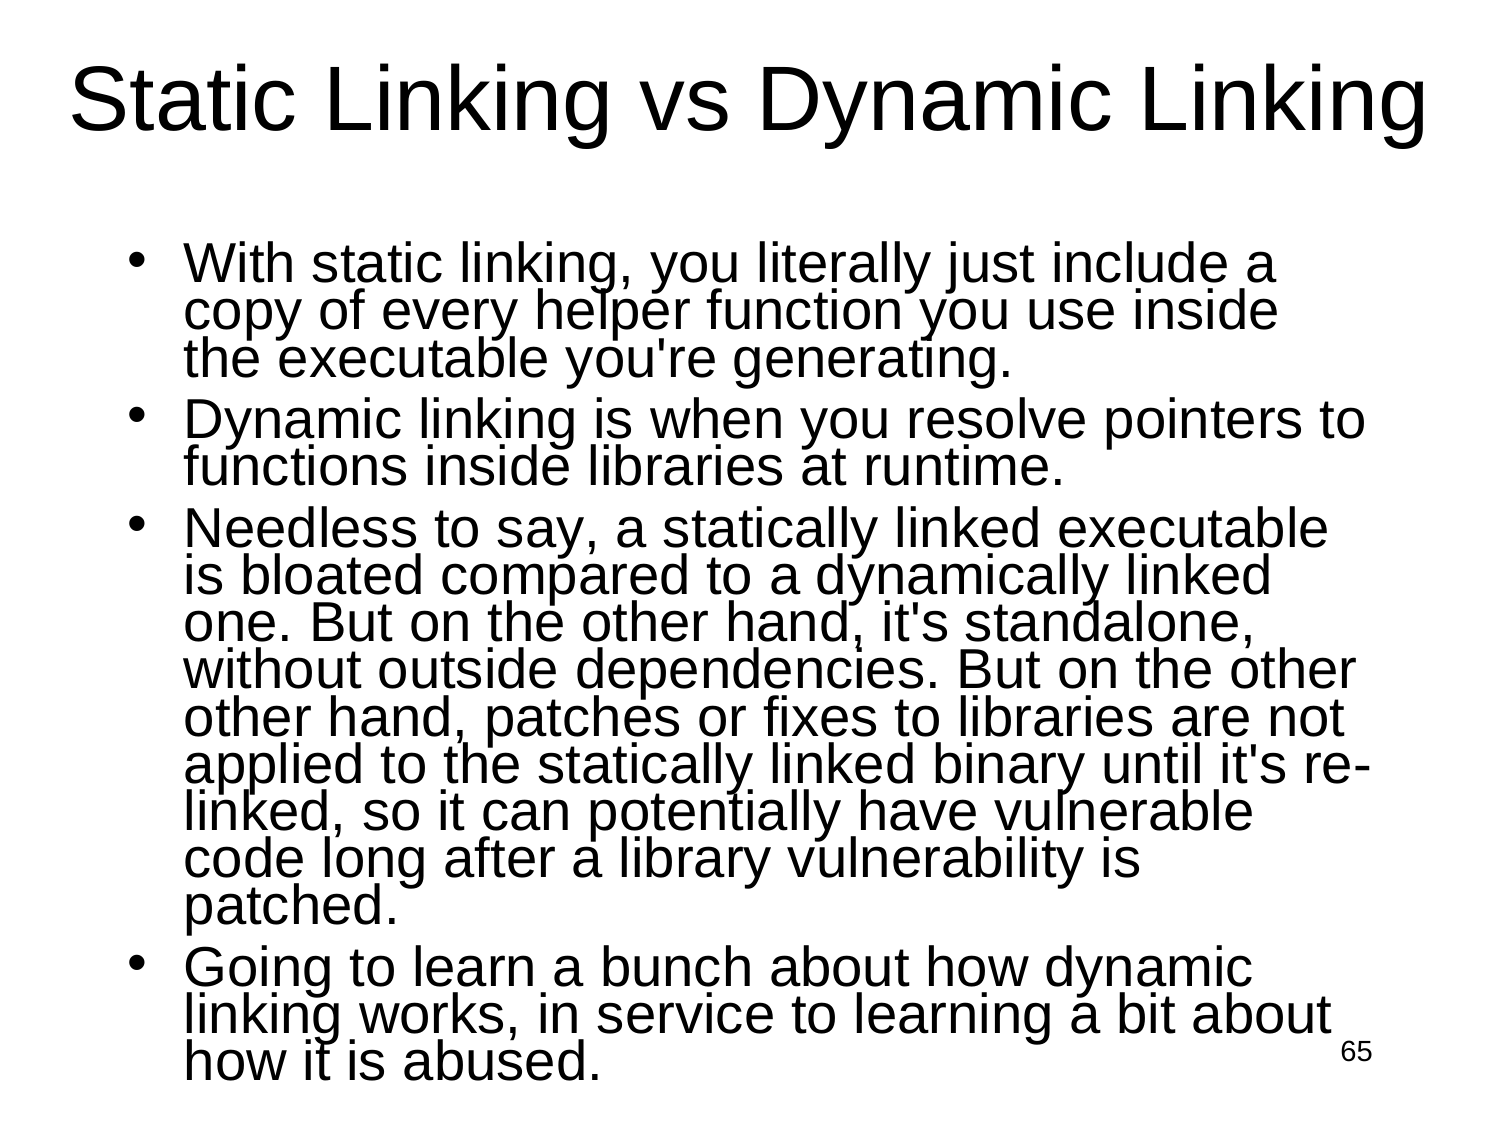

# Static Linking vs Dynamic Linking
With static linking, you literally just include a copy of every helper function you use inside the executable you're generating.
Dynamic linking is when you resolve pointers to functions inside libraries at runtime.
Needless to say, a statically linked executable is bloated compared to a dynamically linked one. But on the other hand, it's standalone, without outside dependencies. But on the other other hand, patches or fixes to libraries are not applied to the statically linked binary until it's re-linked, so it can potentially have vulnerable code long after a library vulnerability is patched.
Going to learn a bunch about how dynamic linking works, in service to learning a bit about how it is abused.